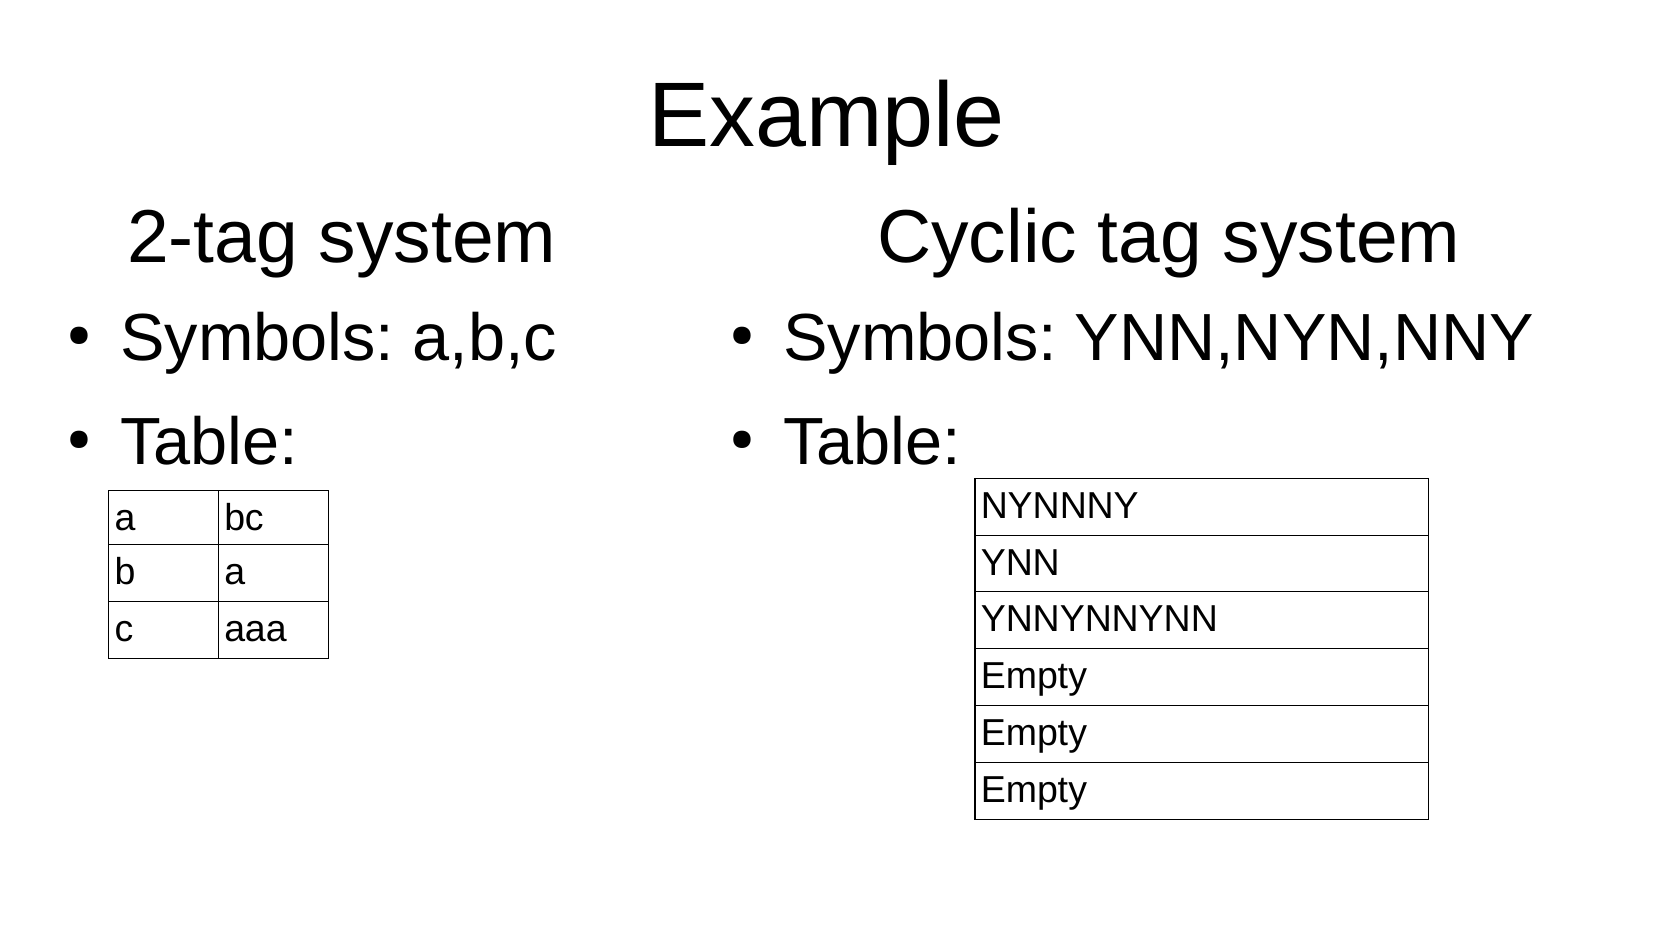

# Example
2-tag system
Cyclic tag system
Symbols: a,b,c
Table:
Symbols: YNN,NYN,NNY
Table:
| NYNNNY |
| --- |
| YNN |
| YNNYNNYNN |
| Empty |
| Empty |
| Empty |
| a | bc |
| --- | --- |
| b | a |
| c | aaa |